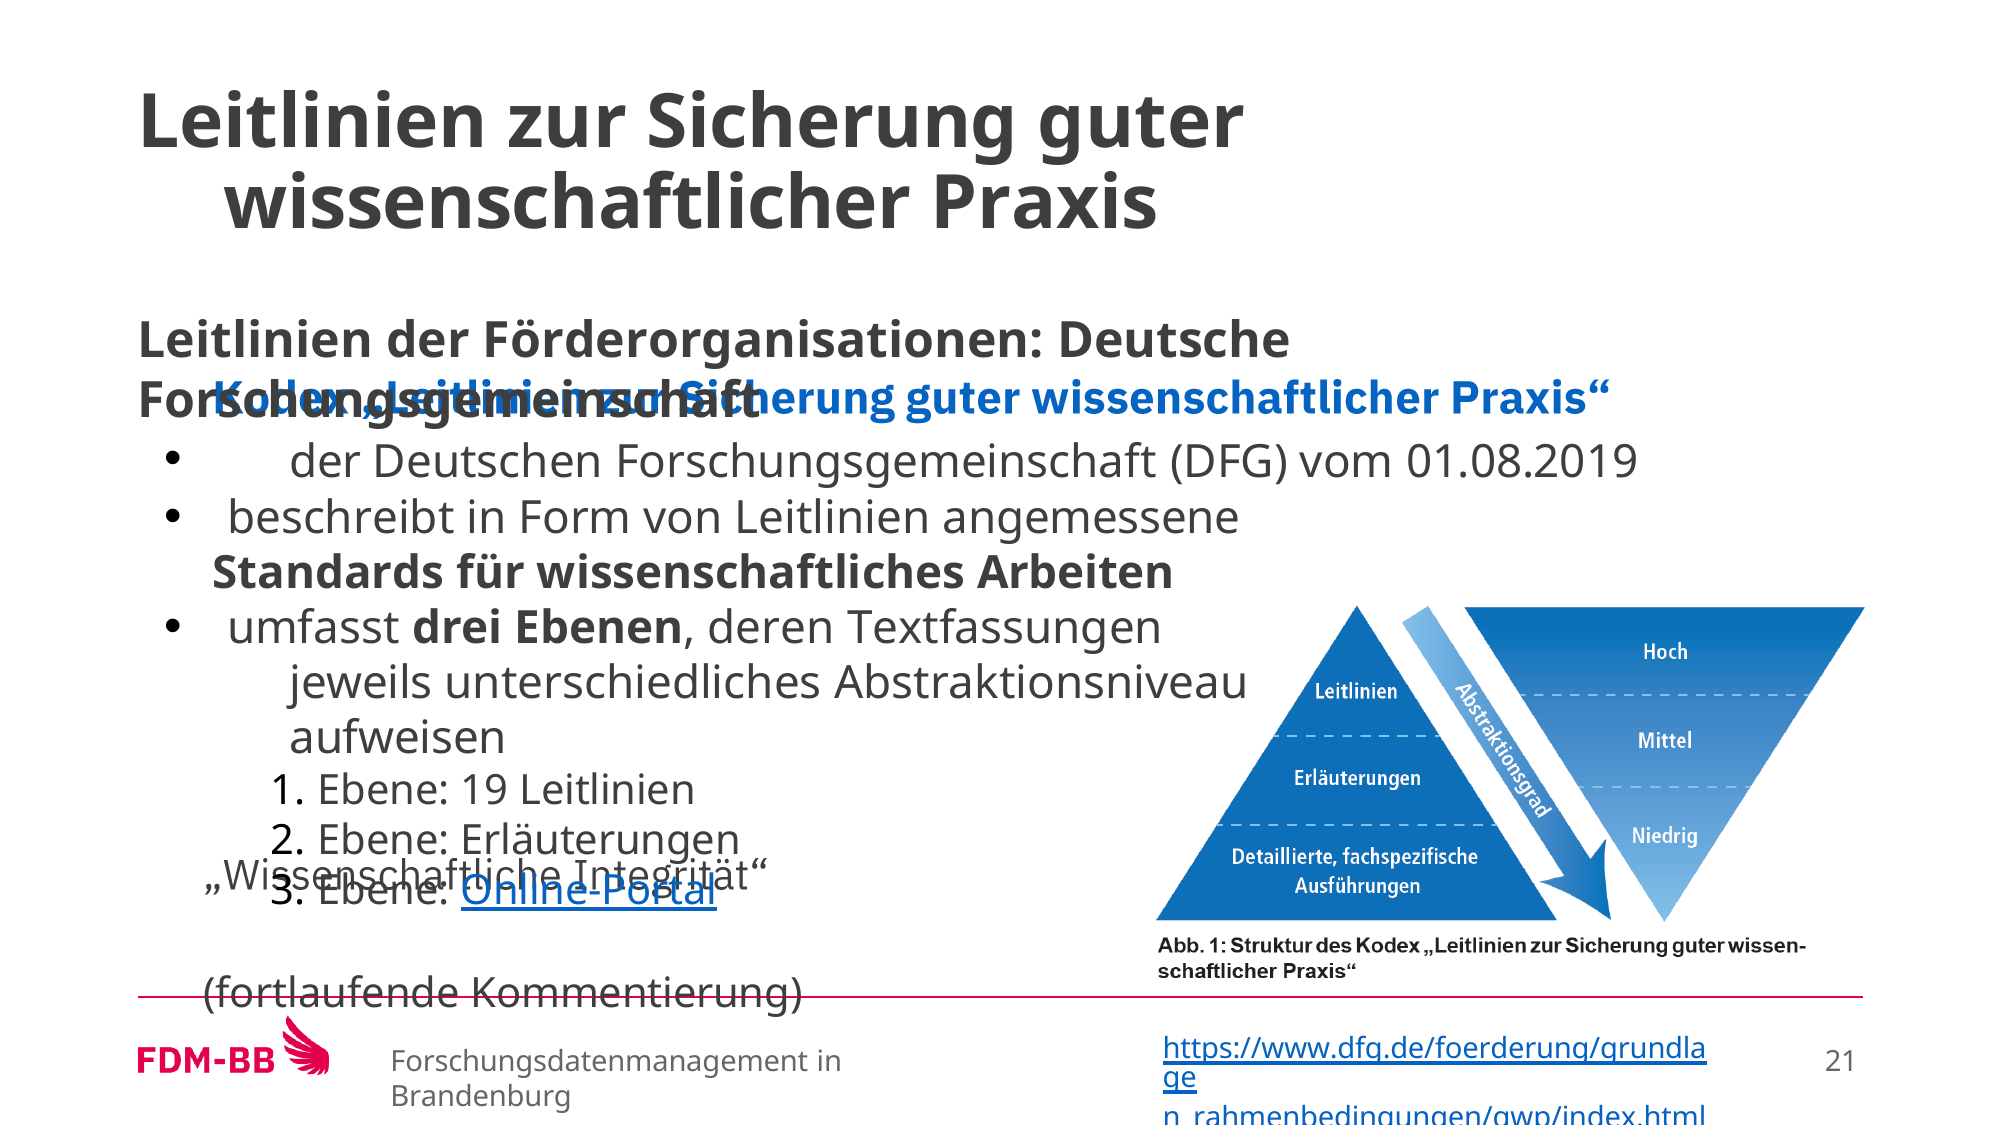

# Leitlinien zur Sicherung guter wissenschaftlicher Praxis
Leitlinien der Förderorganisationen: Deutsche Forschungsgemeinschaft
	der Deutschen Forschungsgemeinschaft (DFG) vom 01.08.2019
beschreibt in Form von Leitlinien angemessene
Standards für wissenschaftliches Arbeiten
umfasst drei Ebenen, deren Textfassungen jeweils unterschiedliches Abstraktionsniveau aufweisen
Ebene: 19 Leitlinien
Ebene: Erläuterungen
Ebene: Online-Portal
(fortlaufende Kommentierung)
https://www.dfg.de/foerderung/grundlagen_rahmenbedingungen/gwp/index.html
Forschungsdatenmanagement in Brandenburg
21